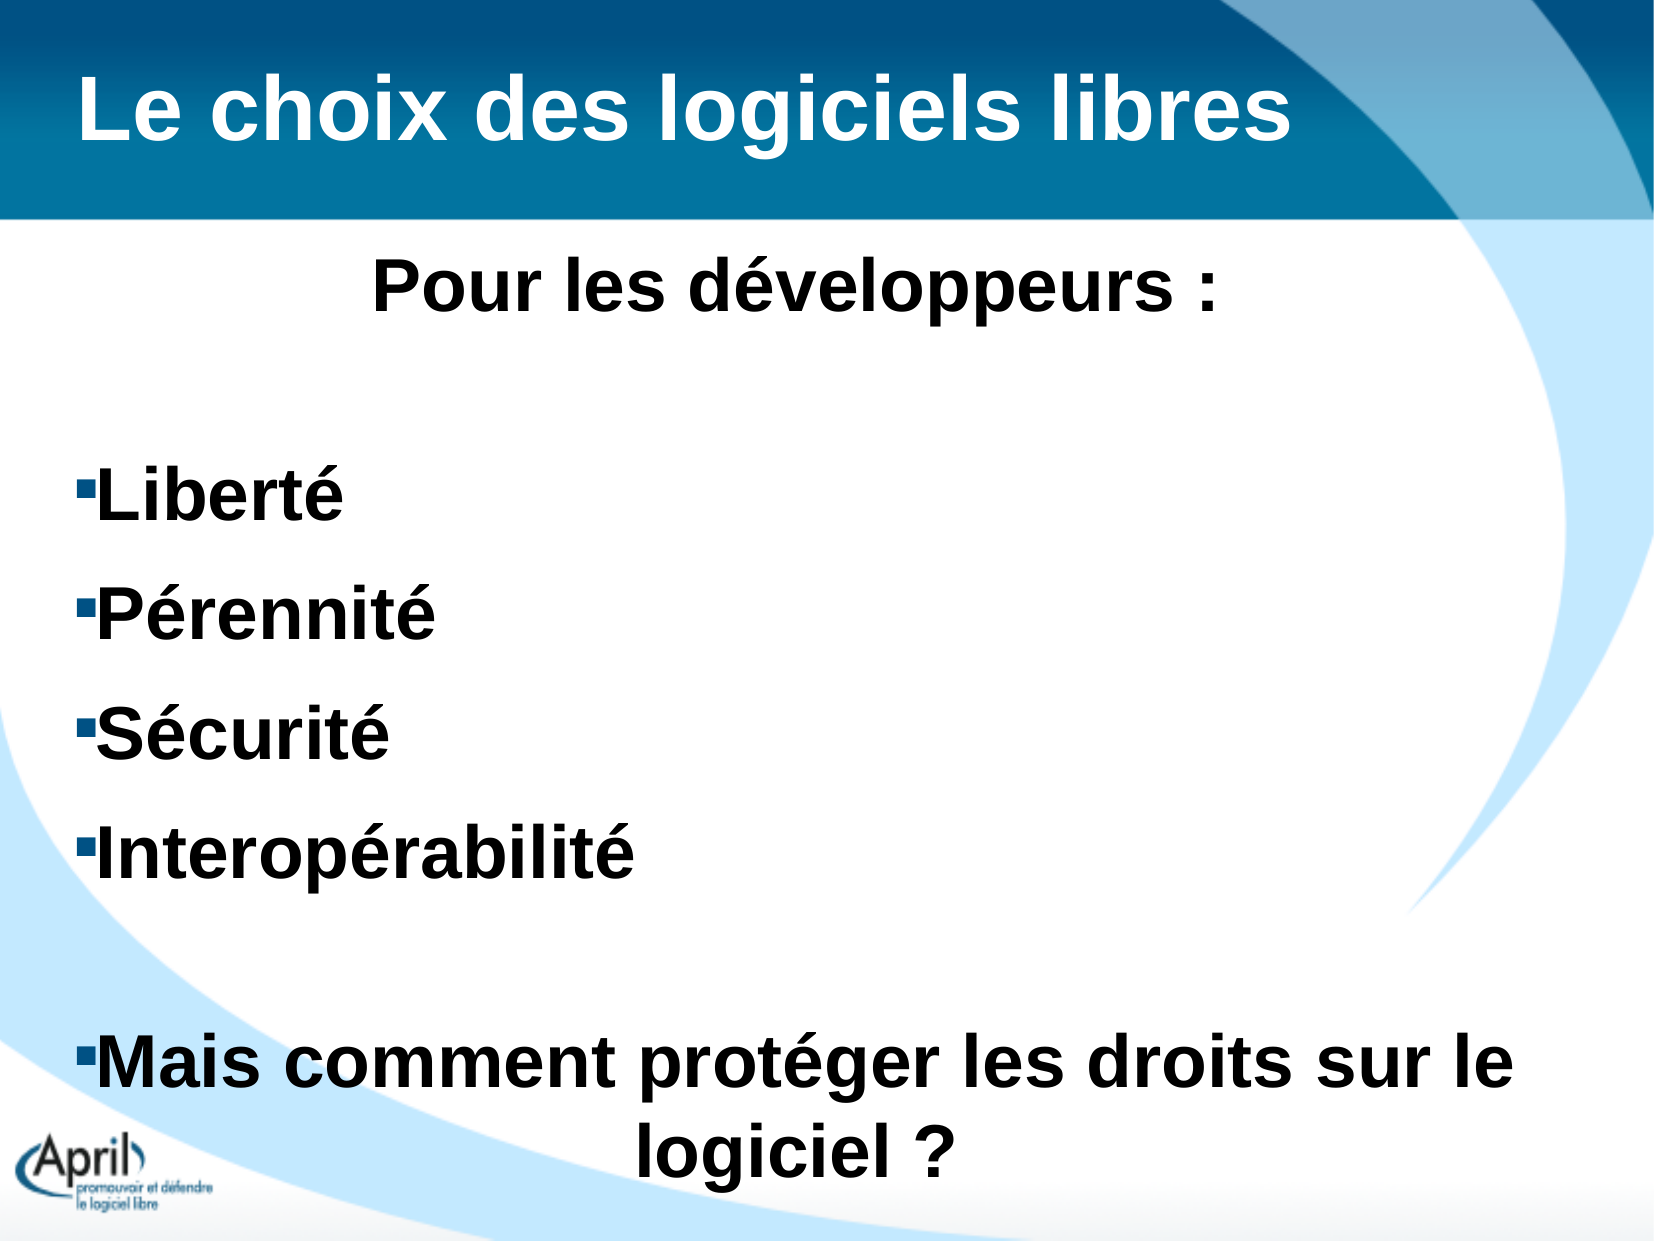

# Le choix des logiciels libres
Pour les développeurs :
Liberté
Pérennité
Sécurité
Interopérabilité
Mais comment protéger les droits sur le logiciel ?